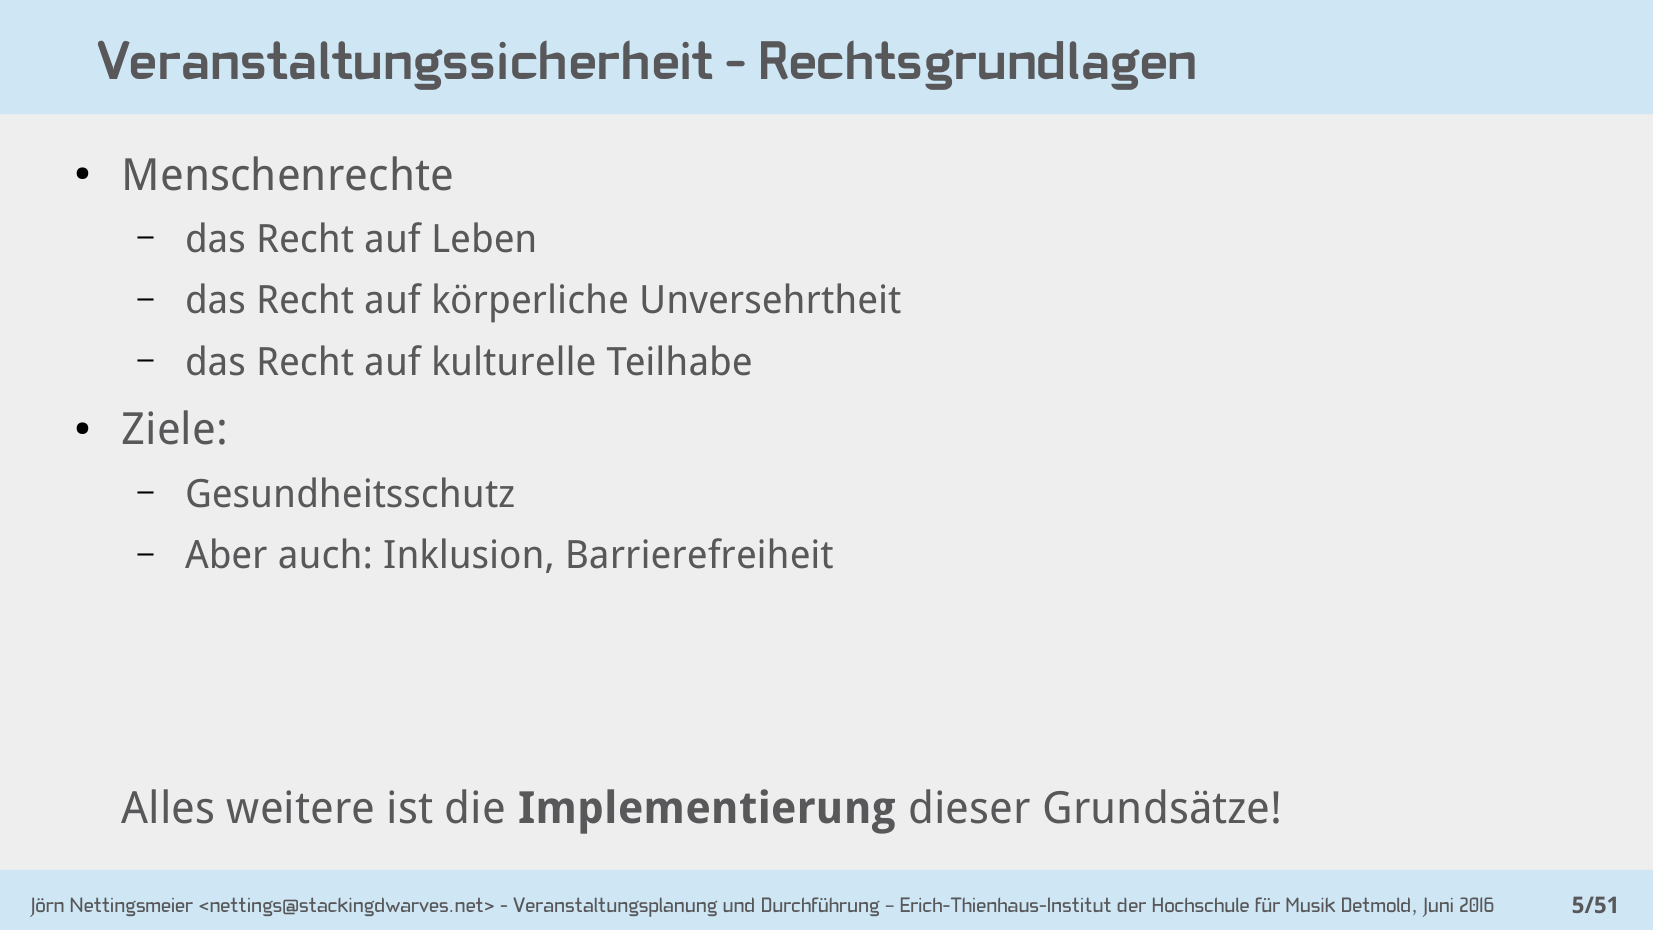

Veranstaltungssicherheit - Rechtsgrundlagen
# Menschenrechte
das Recht auf Leben
das Recht auf körperliche Unversehrtheit
das Recht auf kulturelle Teilhabe
Ziele:
Gesundheitsschutz
Aber auch: Inklusion, Barrierefreiheit
Alles weitere ist die Implementierung dieser Grundsätze!